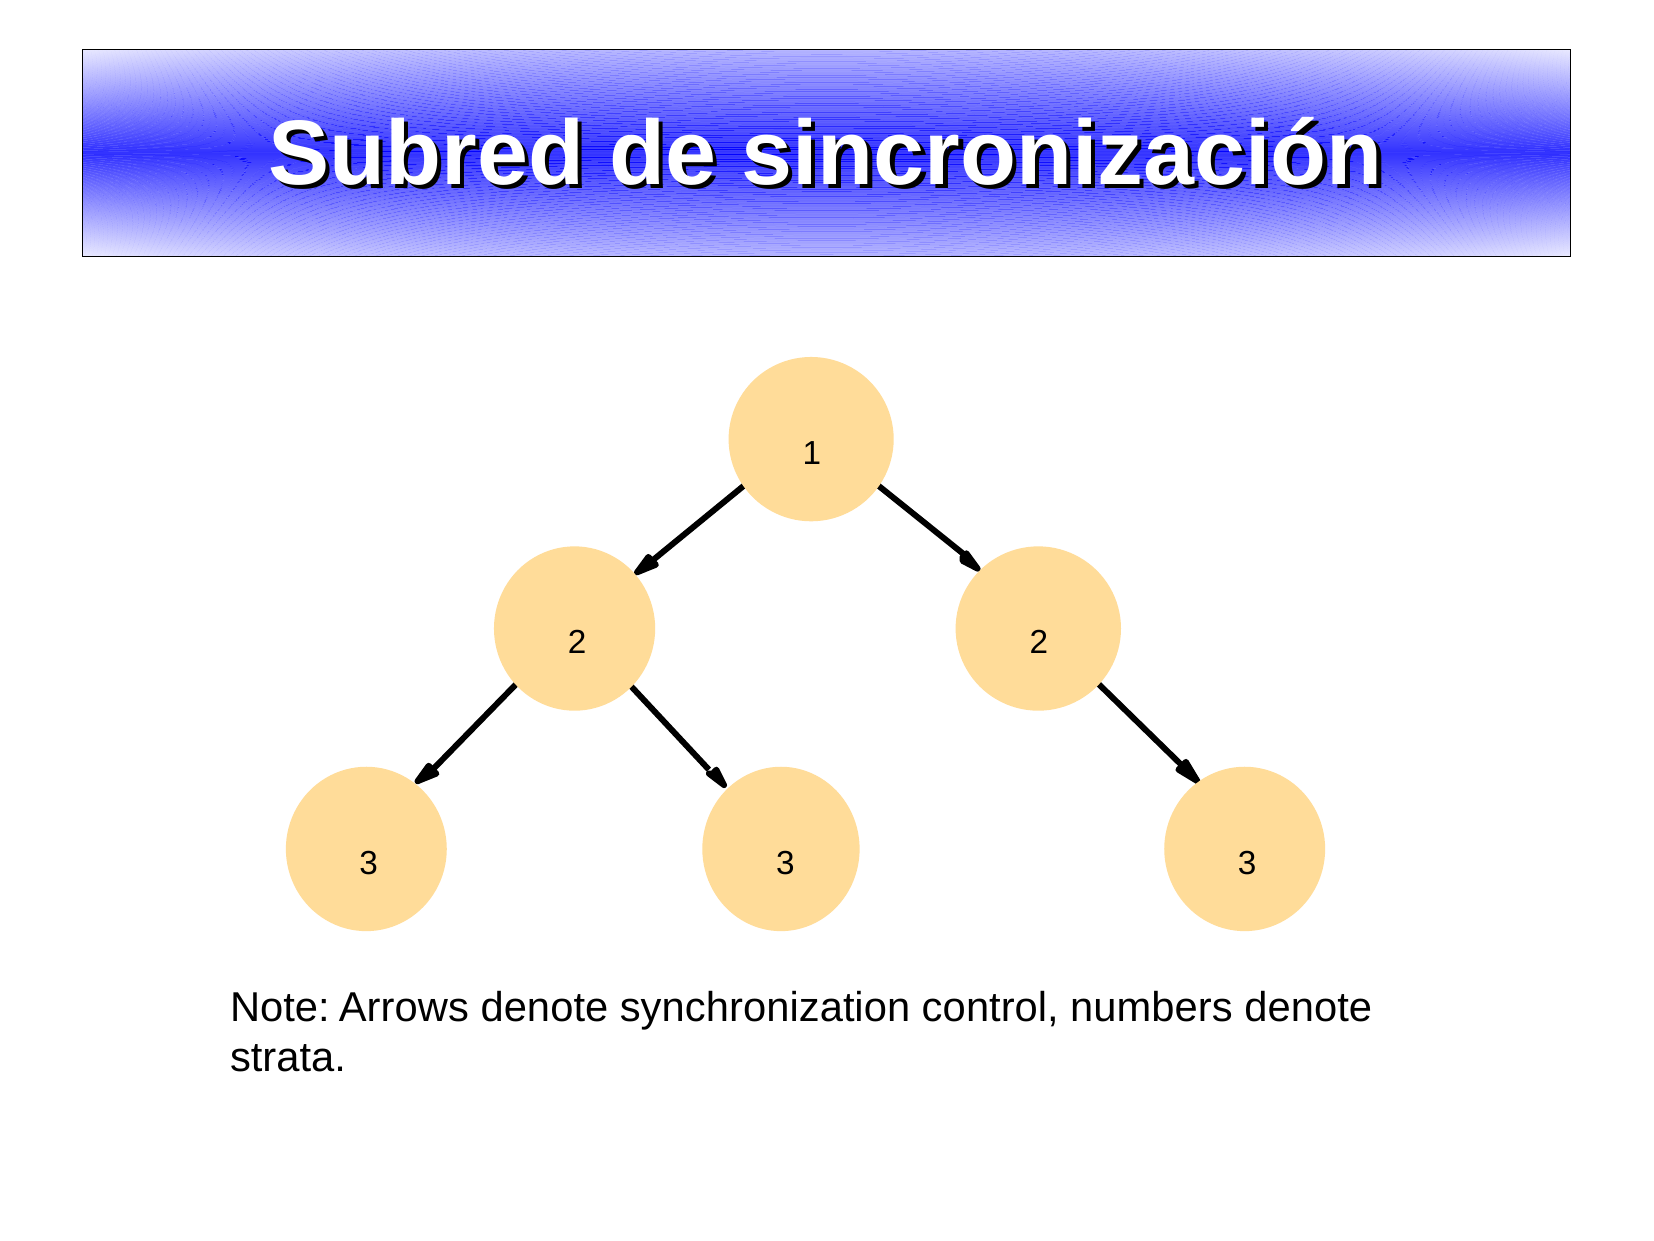

# Subred de sincronización
1
2
2
3
3
3
Note: Arrows denote synchronization control, numbers denote strata.